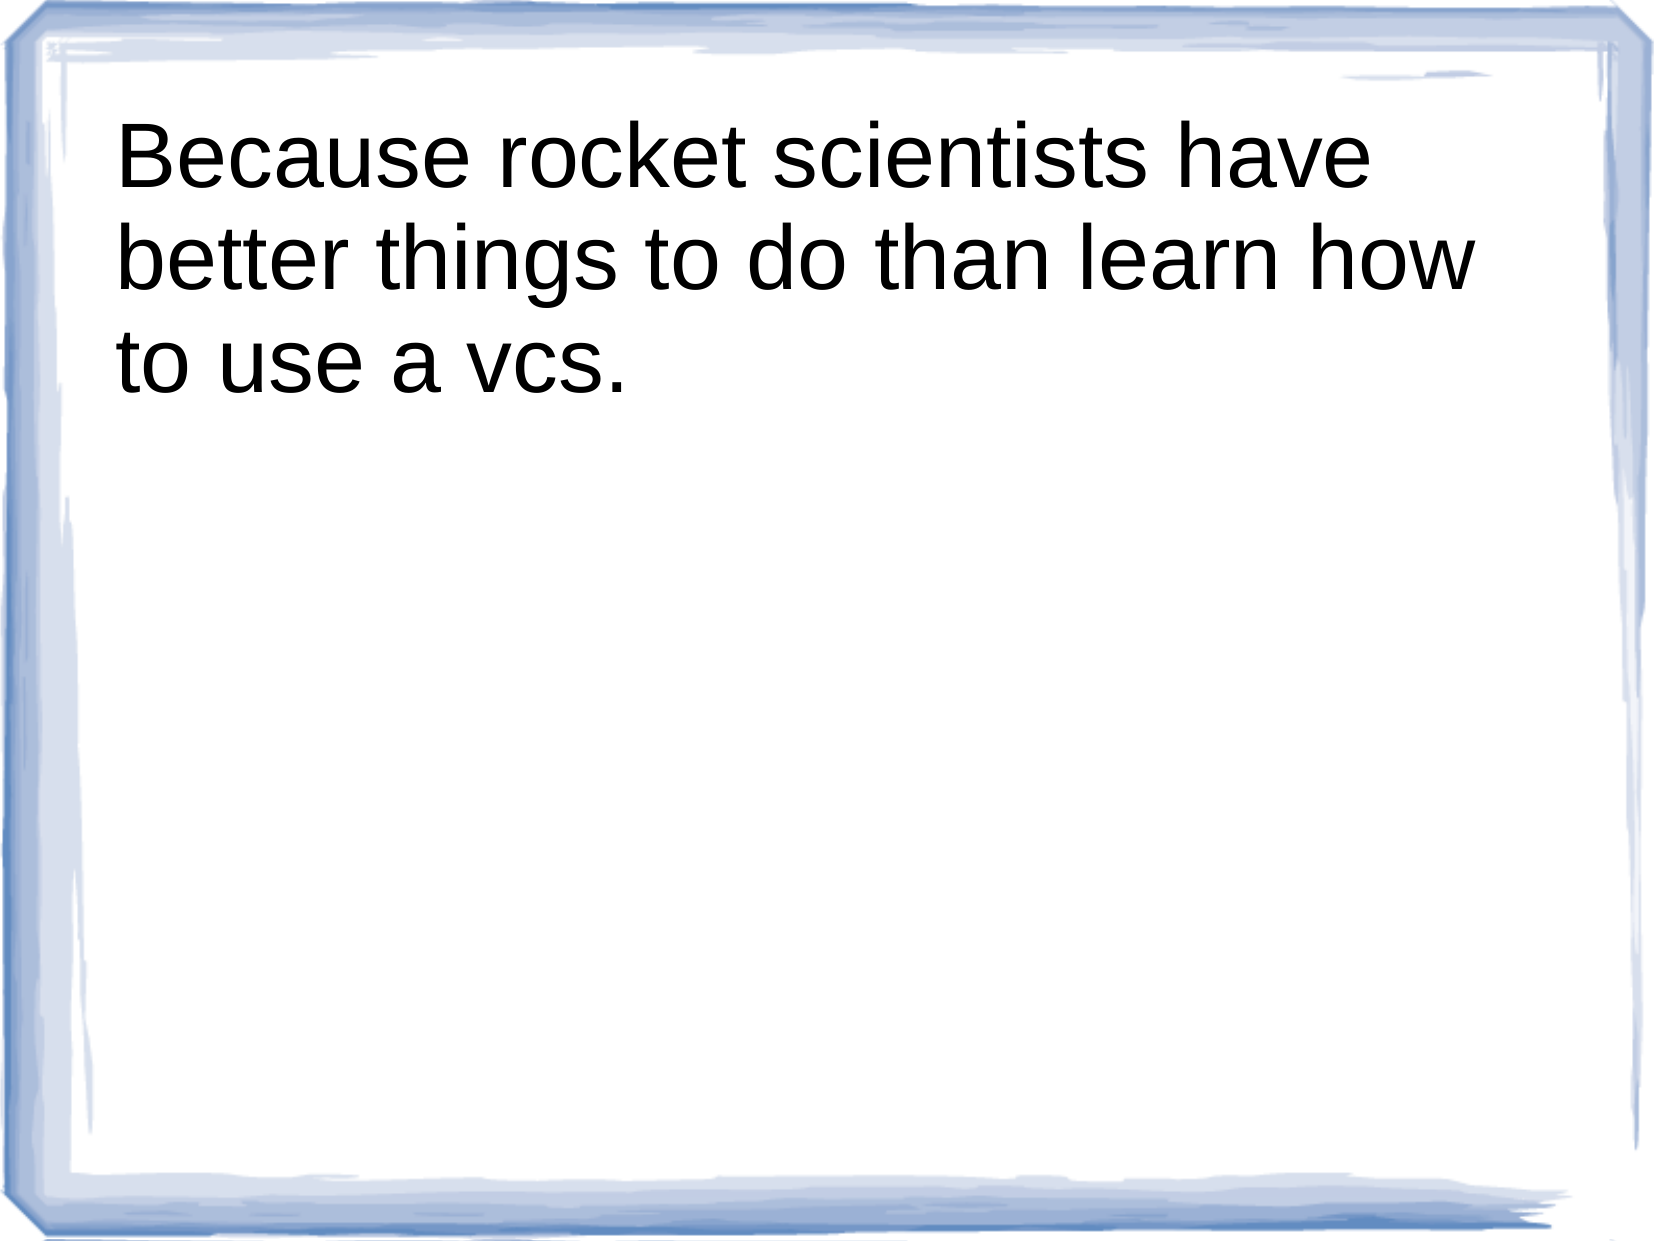

Because rocket scientists have better things to do than learn how to use a vcs.